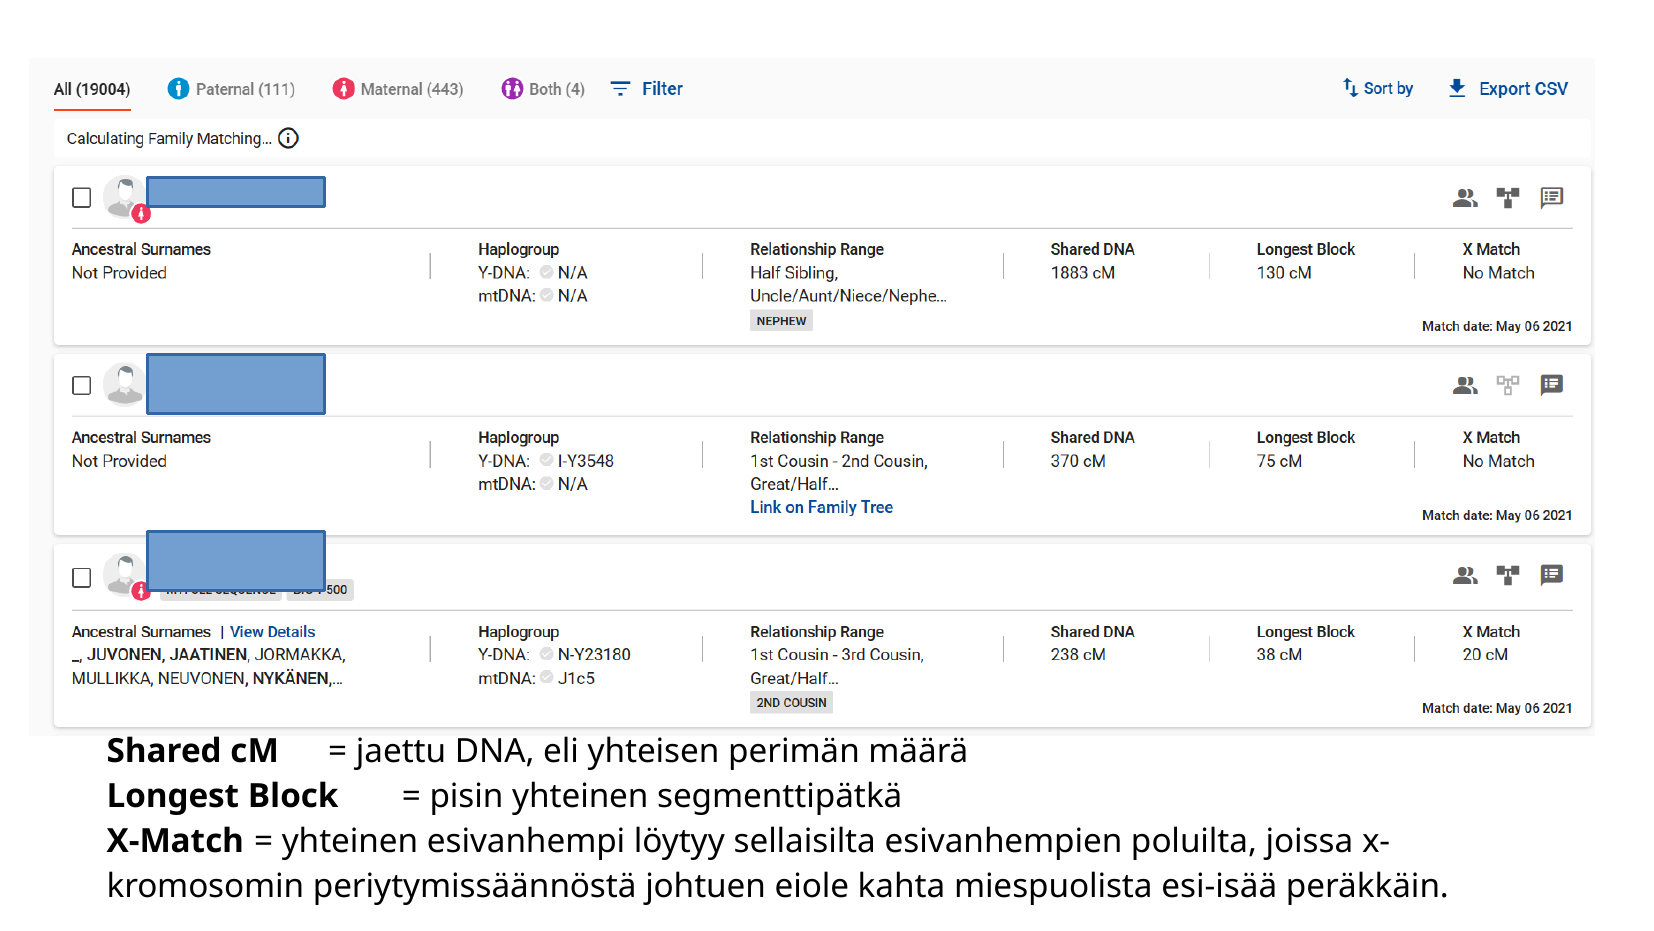

Shared cM 	= jaettu DNA, eli yhteisen perimän määrä
Longest Block 	= pisin yhteinen segmenttipätkä
X-Match 	= yhteinen esivanhempi löytyy sellaisilta esivanhempien poluilta, joissa x-kromosomin periytymissäännöstä johtuen eiole kahta miespuolista esi-isää peräkkäin.